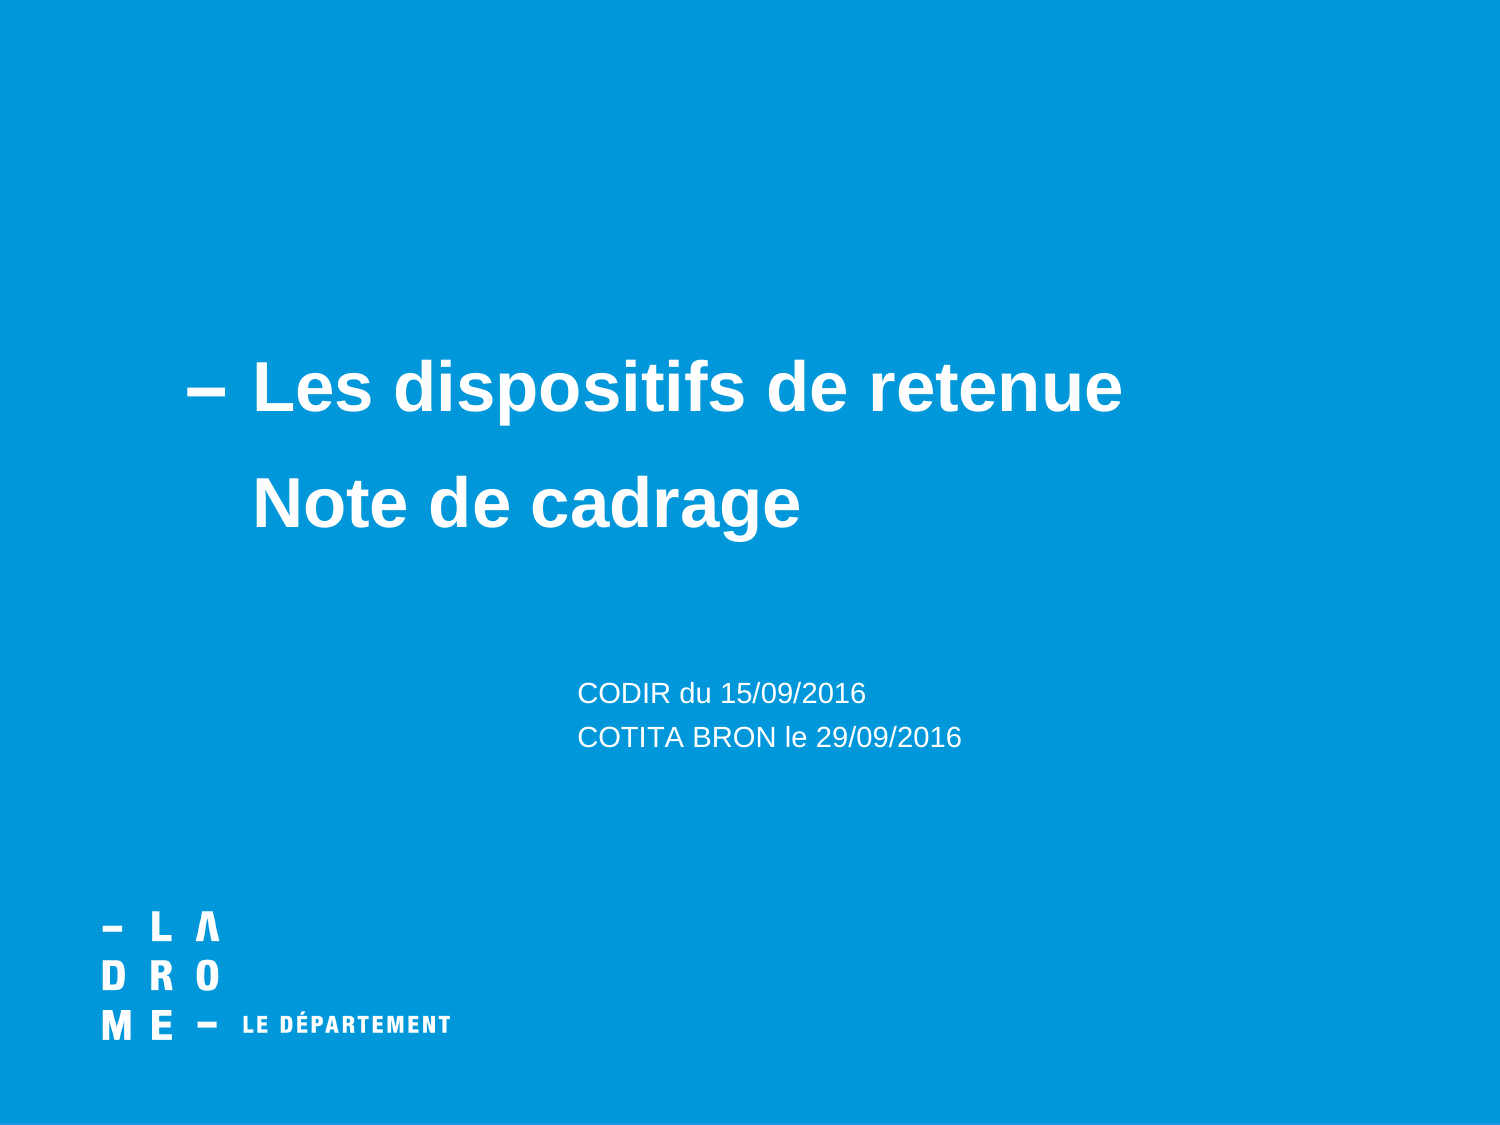

Les dispositifs de retenue
Note de cadrage
CODIR du 15/09/2016
COTITA BRON le 29/09/2016